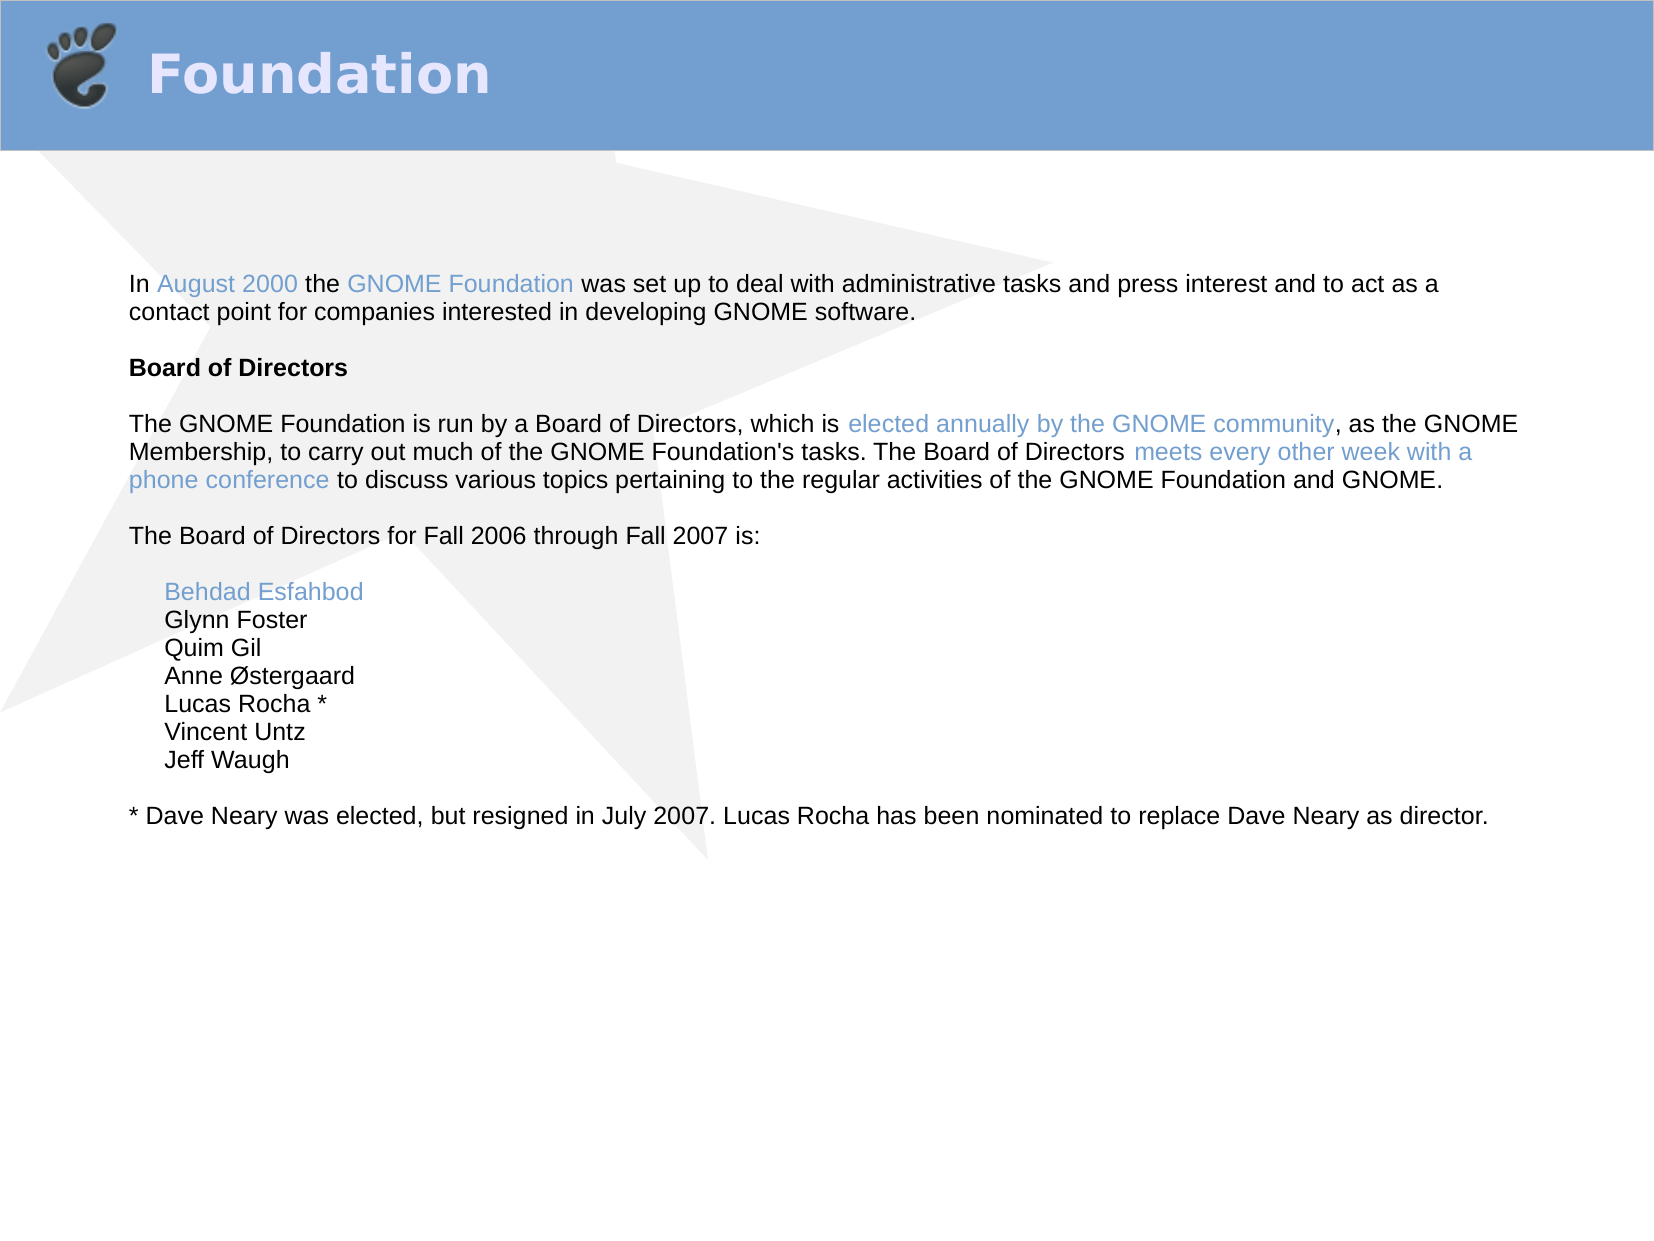

Foundation
#
In August 2000 the GNOME Foundation was set up to deal with administrative tasks and press interest and to act as a contact point for companies interested in developing GNOME software.
Board of Directors
The GNOME Foundation is run by a Board of Directors, which is elected annually by the GNOME community, as the GNOME Membership, to carry out much of the GNOME Foundation's tasks. The Board of Directors meets every other week with a phone conference to discuss various topics pertaining to the regular activities of the GNOME Foundation and GNOME.
The Board of Directors for Fall 2006 through Fall 2007 is:
Behdad Esfahbod
Glynn Foster
Quim Gil
Anne Østergaard
Lucas Rocha *
Vincent Untz
Jeff Waugh
* Dave Neary was elected, but resigned in July 2007. Lucas Rocha has been nominated to replace Dave Neary as director.